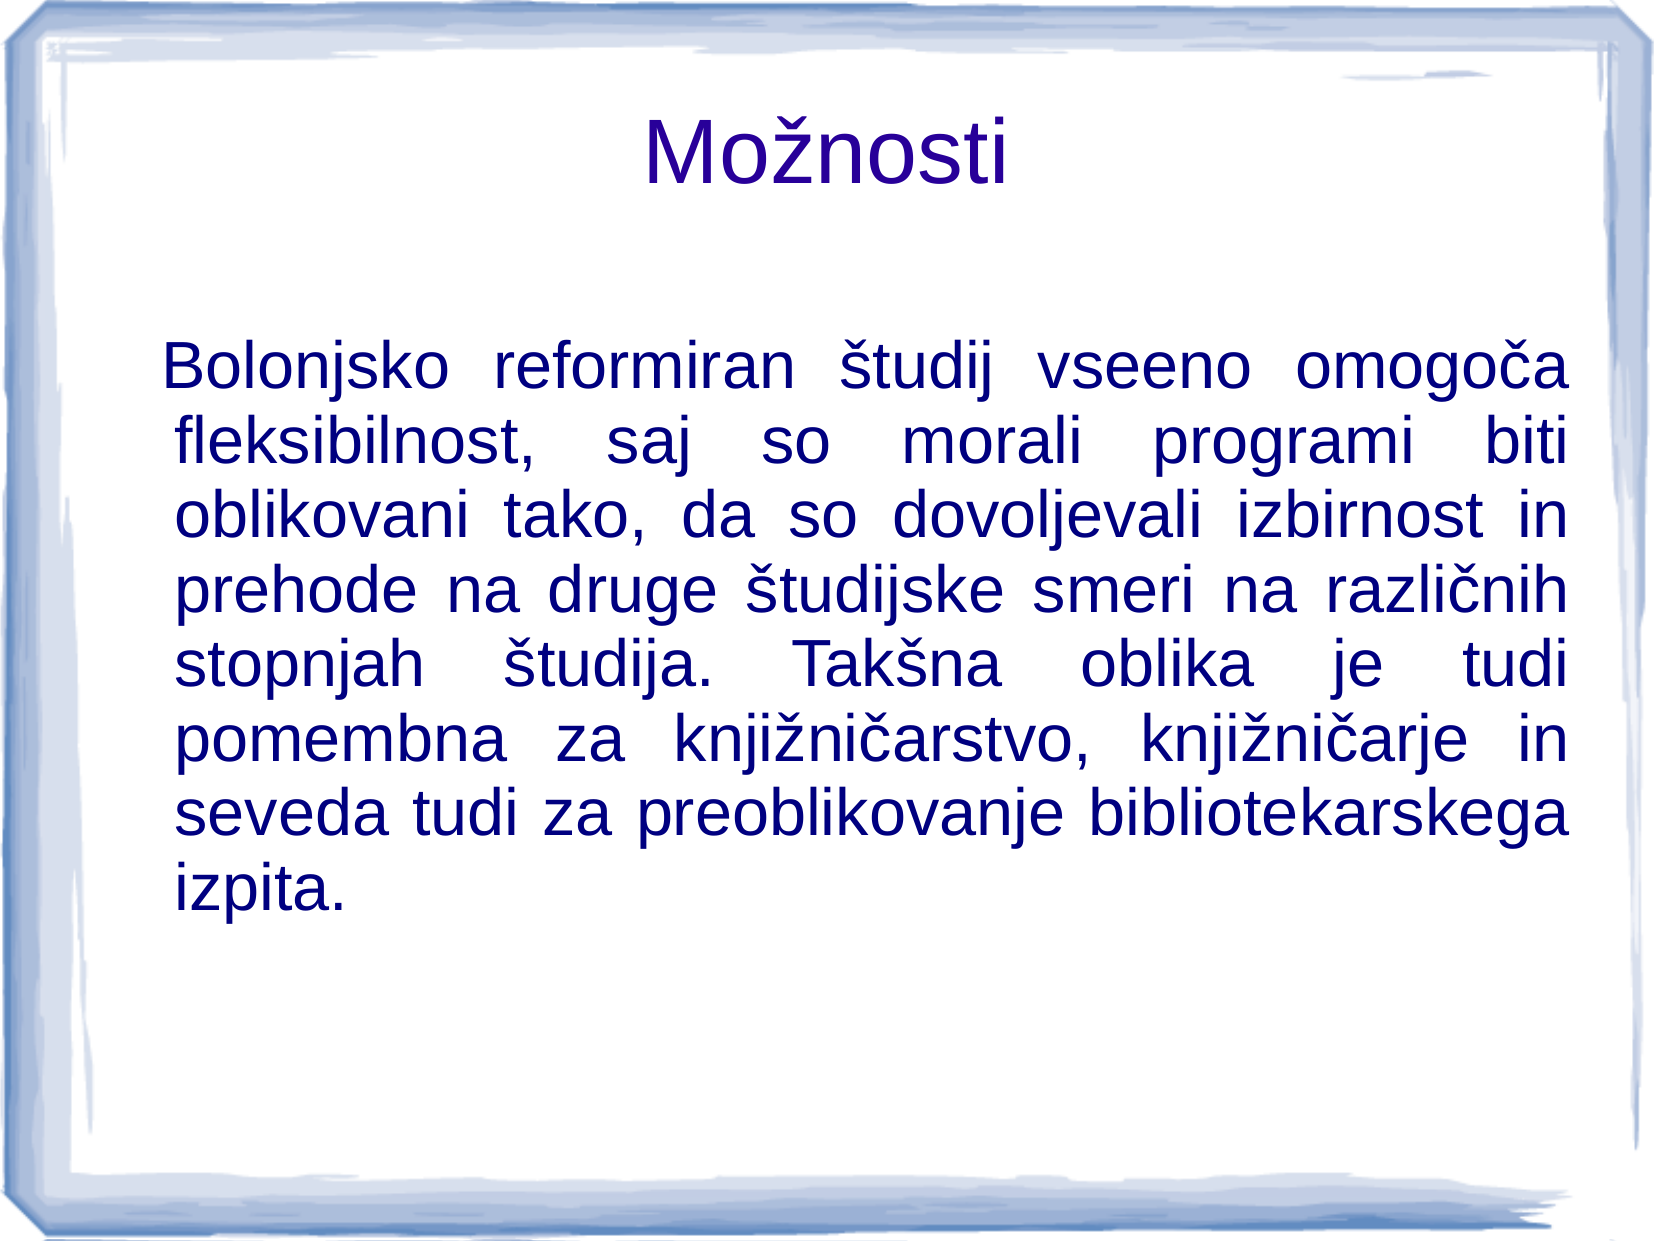

# Možnosti
 Bolonjsko reformiran študij vseeno omogoča fleksibilnost, saj so morali programi biti oblikovani tako, da so dovoljevali izbirnost in prehode na druge študijske smeri na različnih stopnjah študija. Takšna oblika je tudi pomembna za knjižničarstvo, knjižničarje in seveda tudi za preoblikovanje bibliotekarskega izpita.